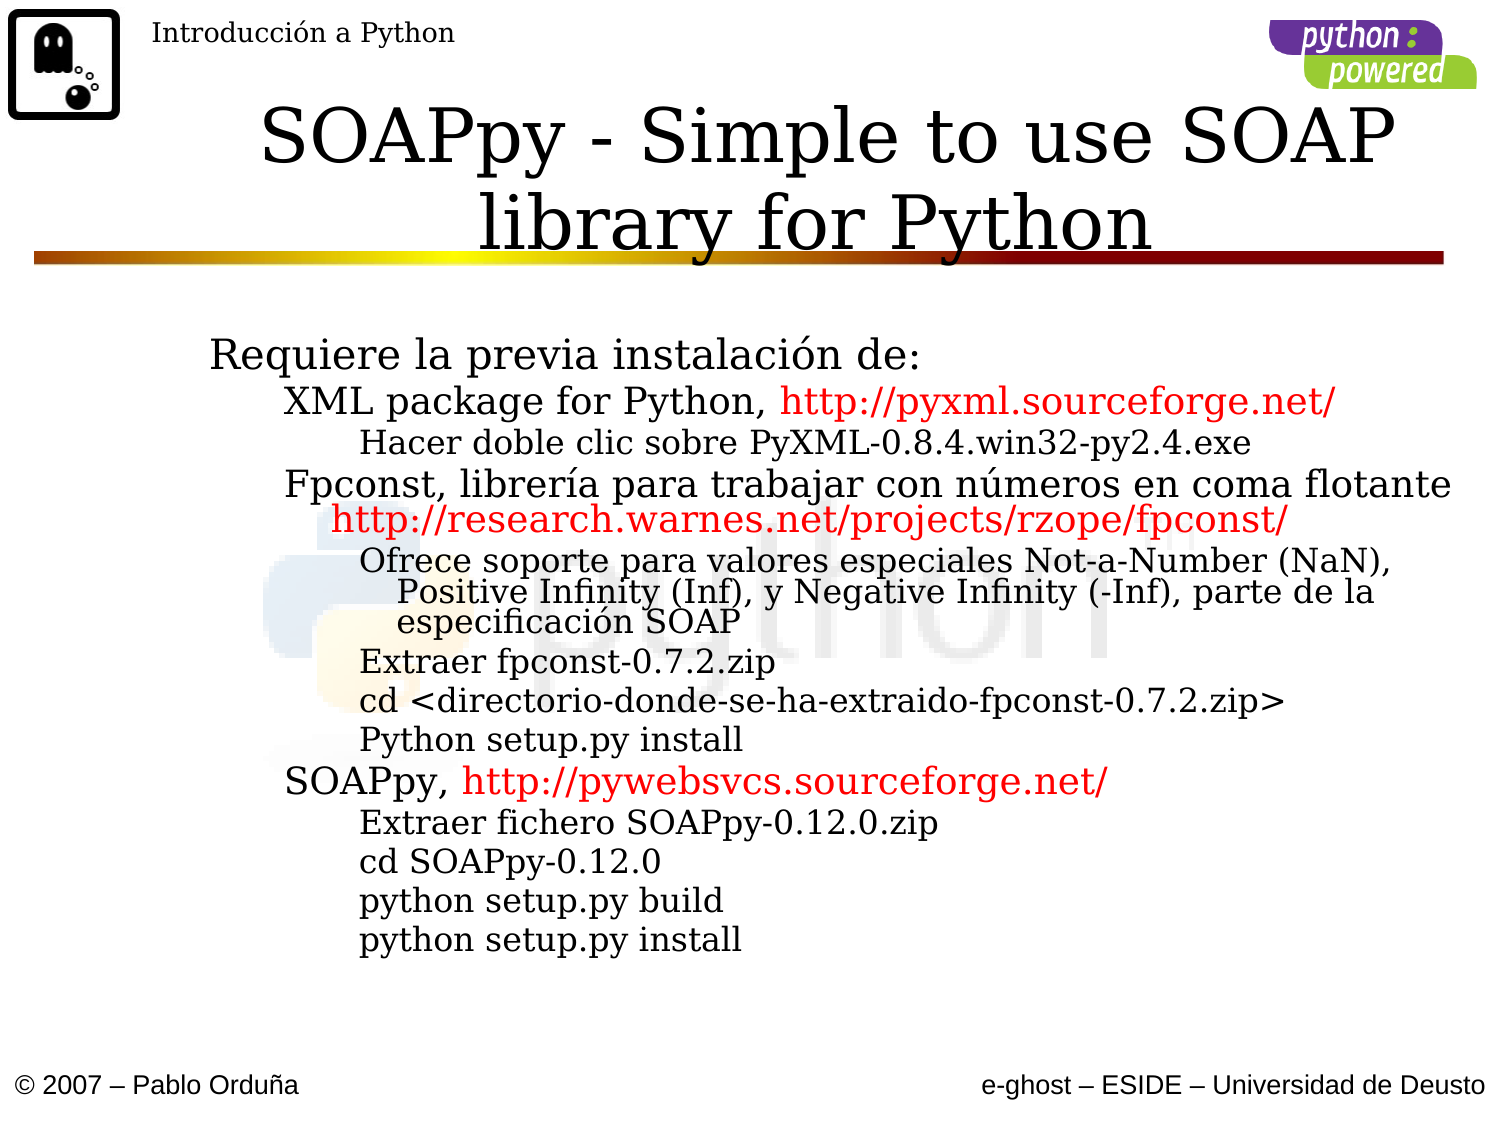

# SOAPpy - Simple to use SOAP library for Python
Requiere la previa instalación de:
XML package for Python, http://pyxml.sourceforge.net/
Hacer doble clic sobre PyXML-0.8.4.win32-py2.4.exe
Fpconst, librería para trabajar con números en coma flotante http://research.warnes.net/projects/rzope/fpconst/
Ofrece soporte para valores especiales Not-a-Number (NaN), Positive Infinity (Inf), y Negative Infinity (-Inf), parte de la especificación SOAP
Extraer fpconst-0.7.2.zip
cd <directorio-donde-se-ha-extraido-fpconst-0.7.2.zip>
Python setup.py install
SOAPpy, http://pywebsvcs.sourceforge.net/
Extraer fichero SOAPpy-0.12.0.zip
cd SOAPpy-0.12.0
python setup.py build
python setup.py install